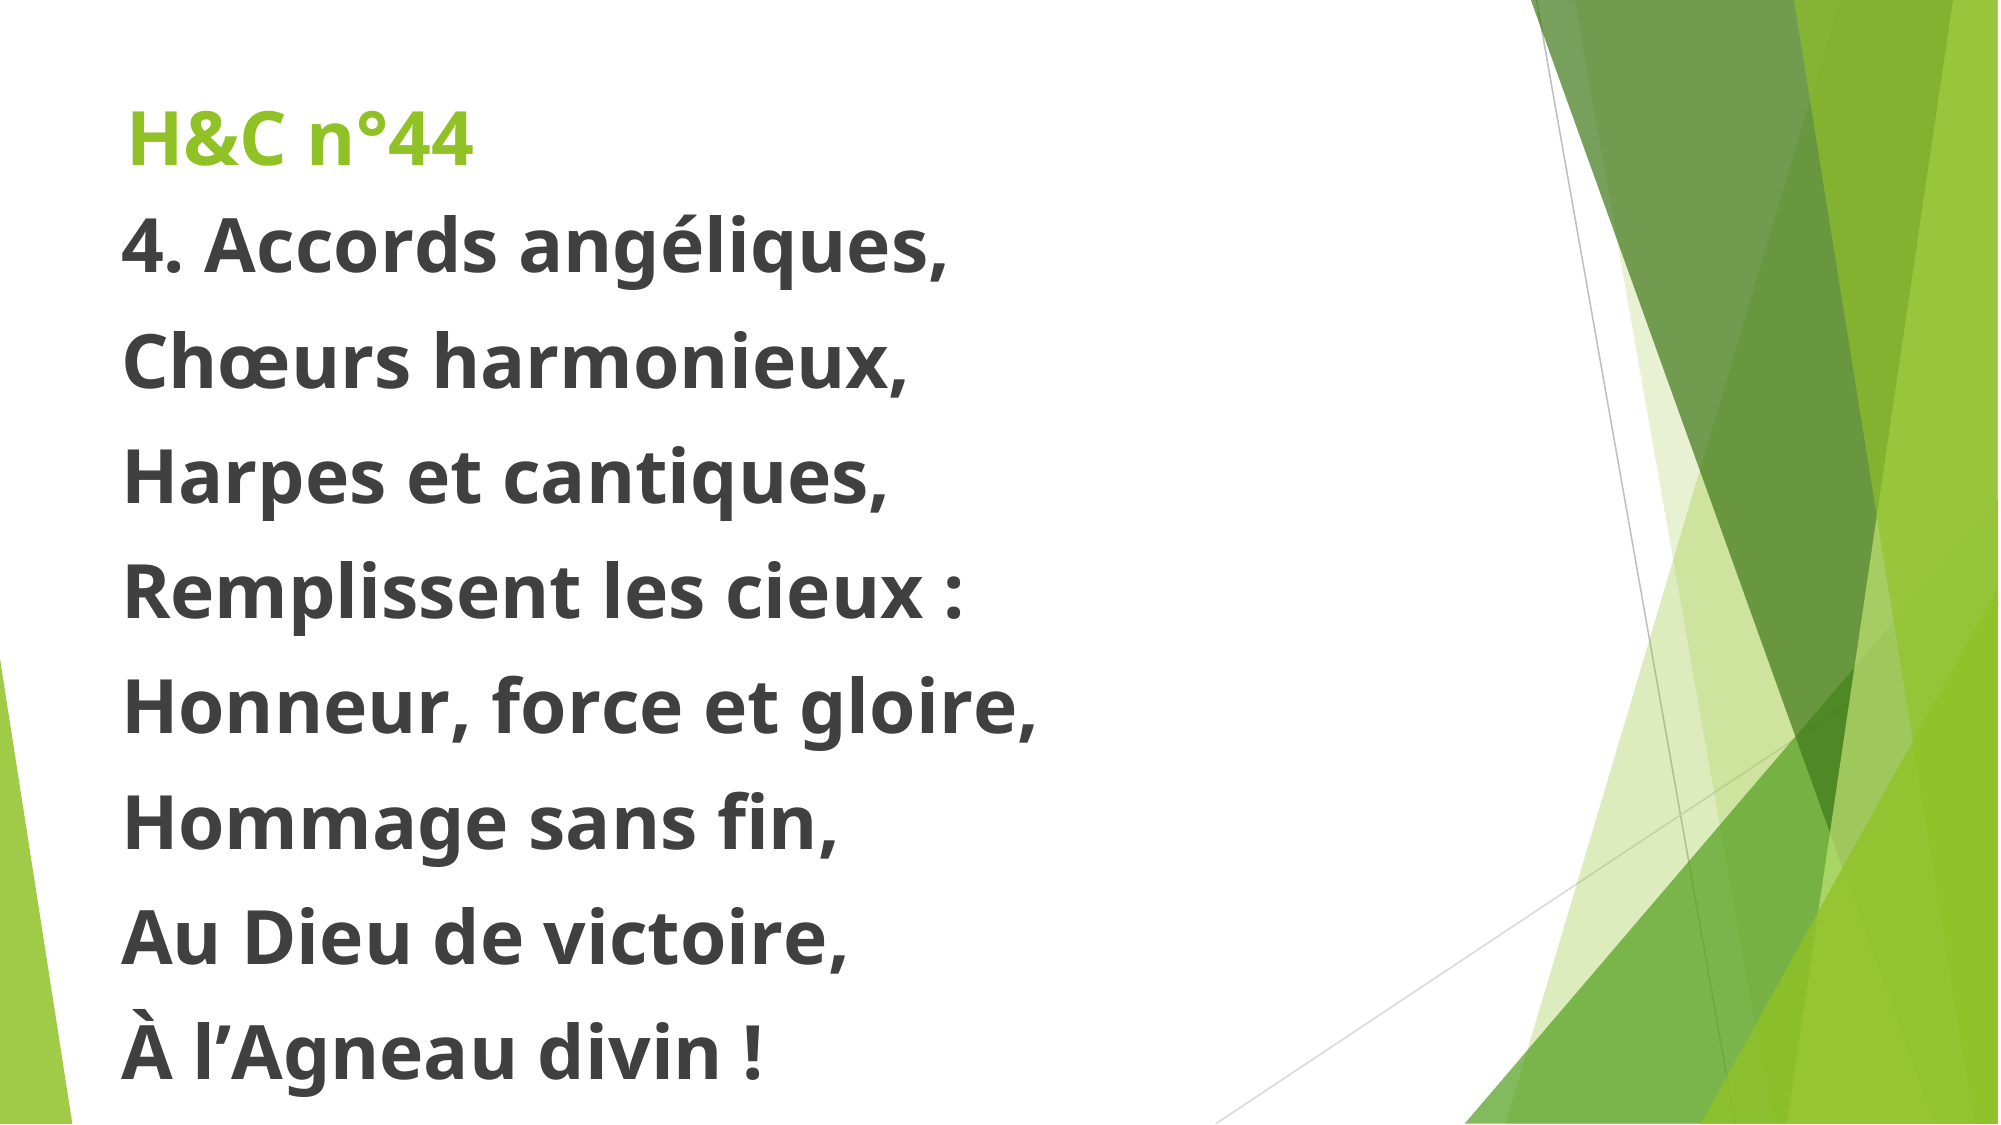

H&C n°44
4. Accords angéliques,
Chœurs harmonieux,
Harpes et cantiques,
Remplissent les cieux :
Honneur, force et gloire,
Hommage sans fin,
Au Dieu de victoire,
À l’Agneau divin !